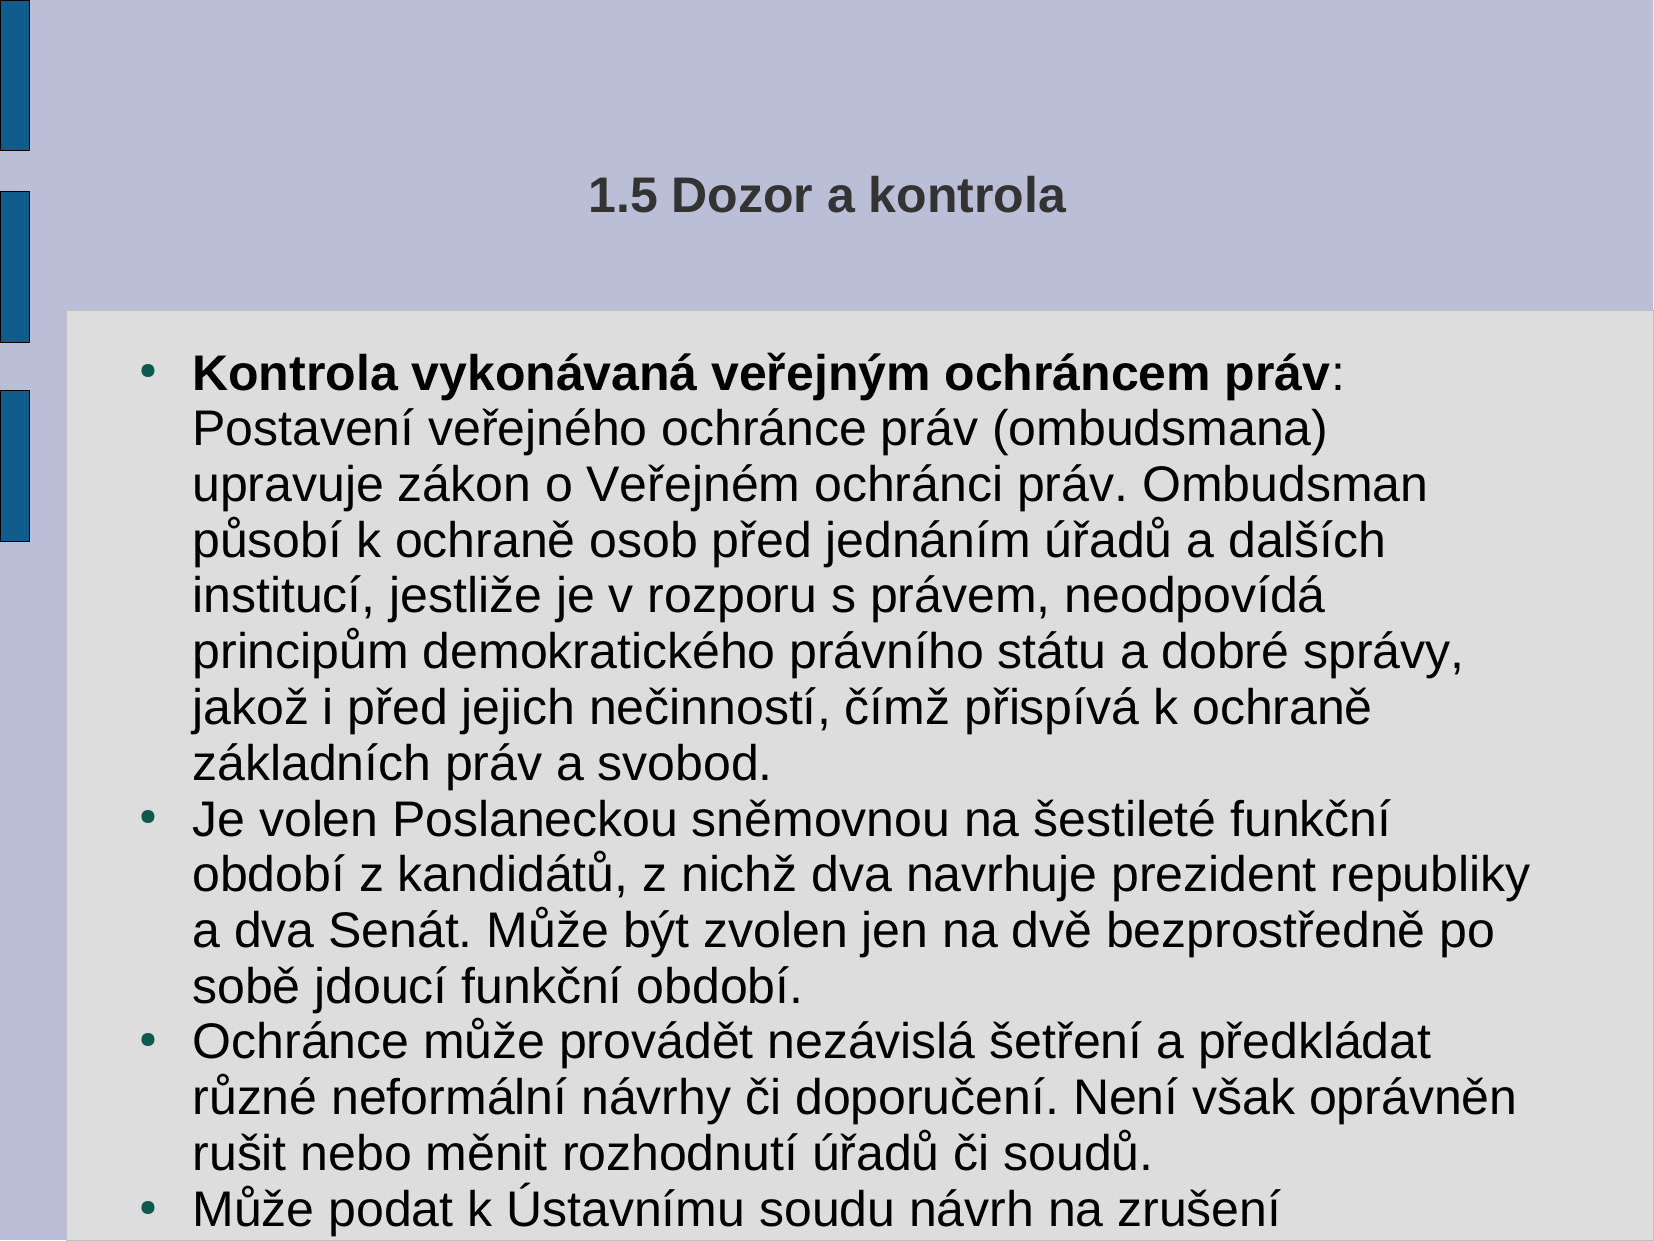

# 1.5 Dozor a kontrola
Kontrola vykonávaná veřejným ochráncem práv: Postavení veřejného ochránce práv (ombudsmana) upravuje zákon o Veřejném ochránci práv. Ombudsman působí k ochraně osob před jednáním úřadů a dalších institucí, jestliže je v rozporu s právem, neodpovídá principům demokratického právního státu a dobré správy, jakož i před jejich nečinností, čímž přispívá k ochraně základních práv a svobod.
Je volen Poslaneckou sněmovnou na šestileté funkční období z kandidátů, z nichž dva navrhuje prezident republiky a dva Senát. Může být zvolen jen na dvě bezprostředně po sobě jdoucí funkční období.
Ochránce může provádět nezávislá šetření a předkládat různé neformální návrhy či doporučení. Není však oprávněn rušit nebo měnit rozhodnutí úřadů či soudů.
Může podat k Ústavnímu soudu návrh na zrušení